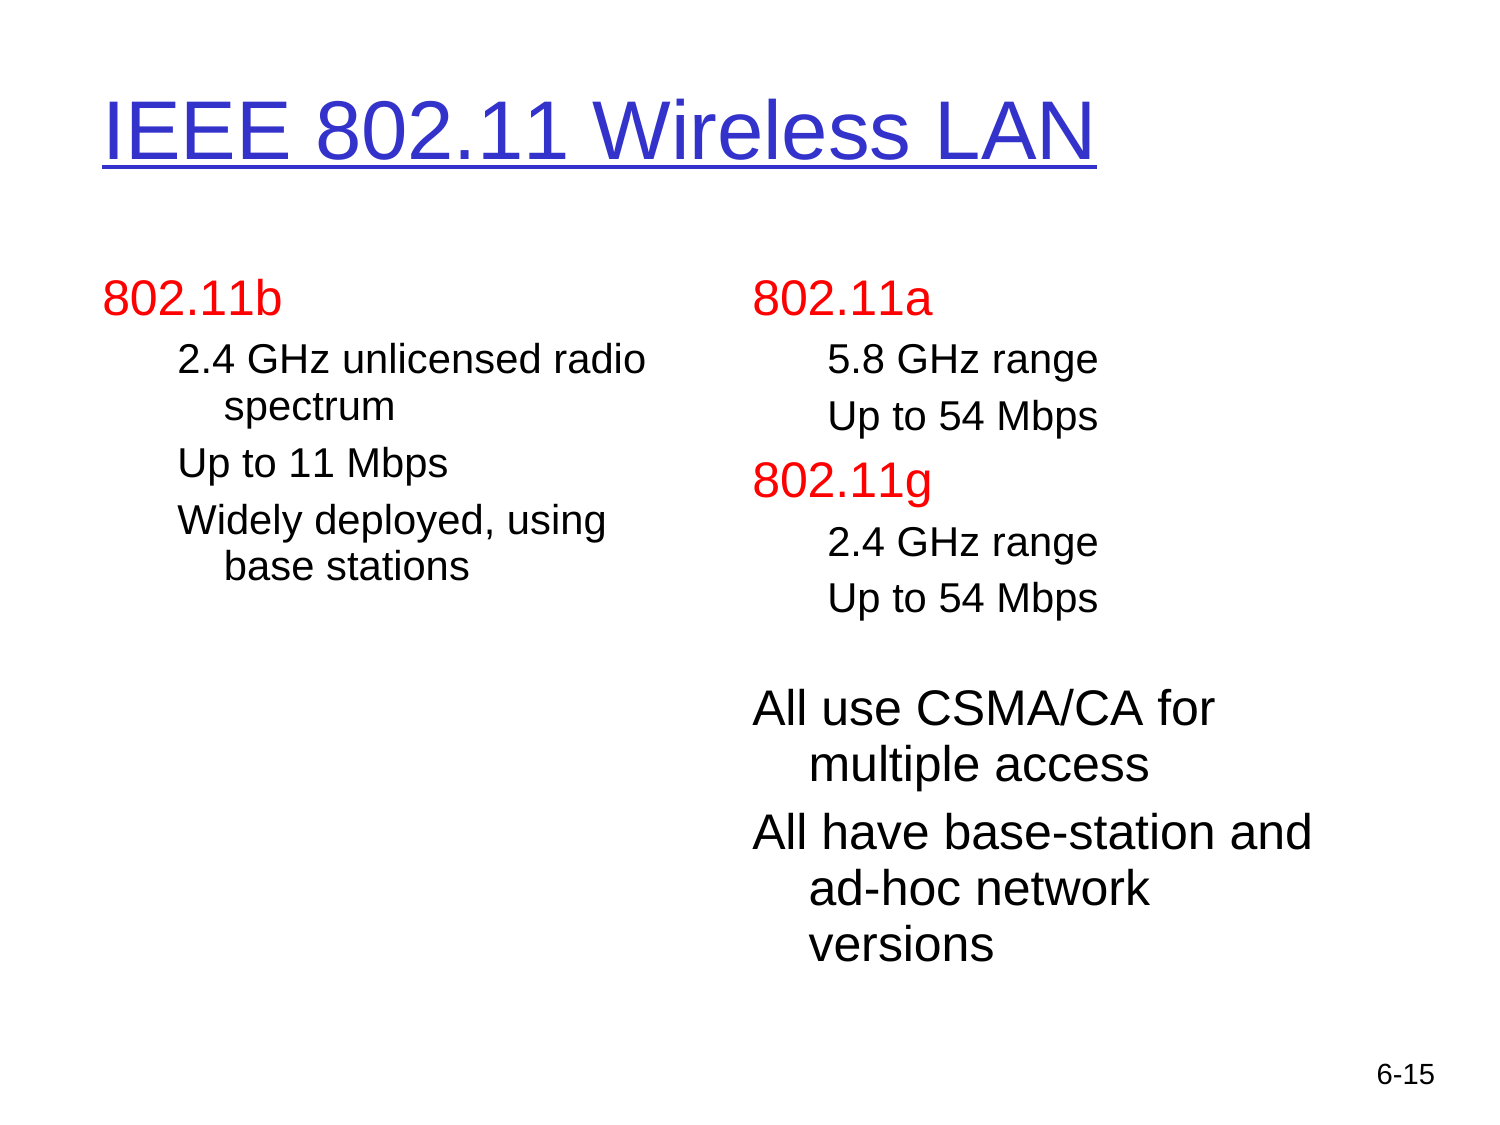

# IEEE 802.11 Wireless LAN
802.11b
2.4 GHz unlicensed radio spectrum
Up to 11 Mbps
Widely deployed, using base stations
802.11a
5.8 GHz range
Up to 54 Mbps
802.11g
2.4 GHz range
Up to 54 Mbps
All use CSMA/CA for multiple access
All have base-station and ad-hoc network versions
15